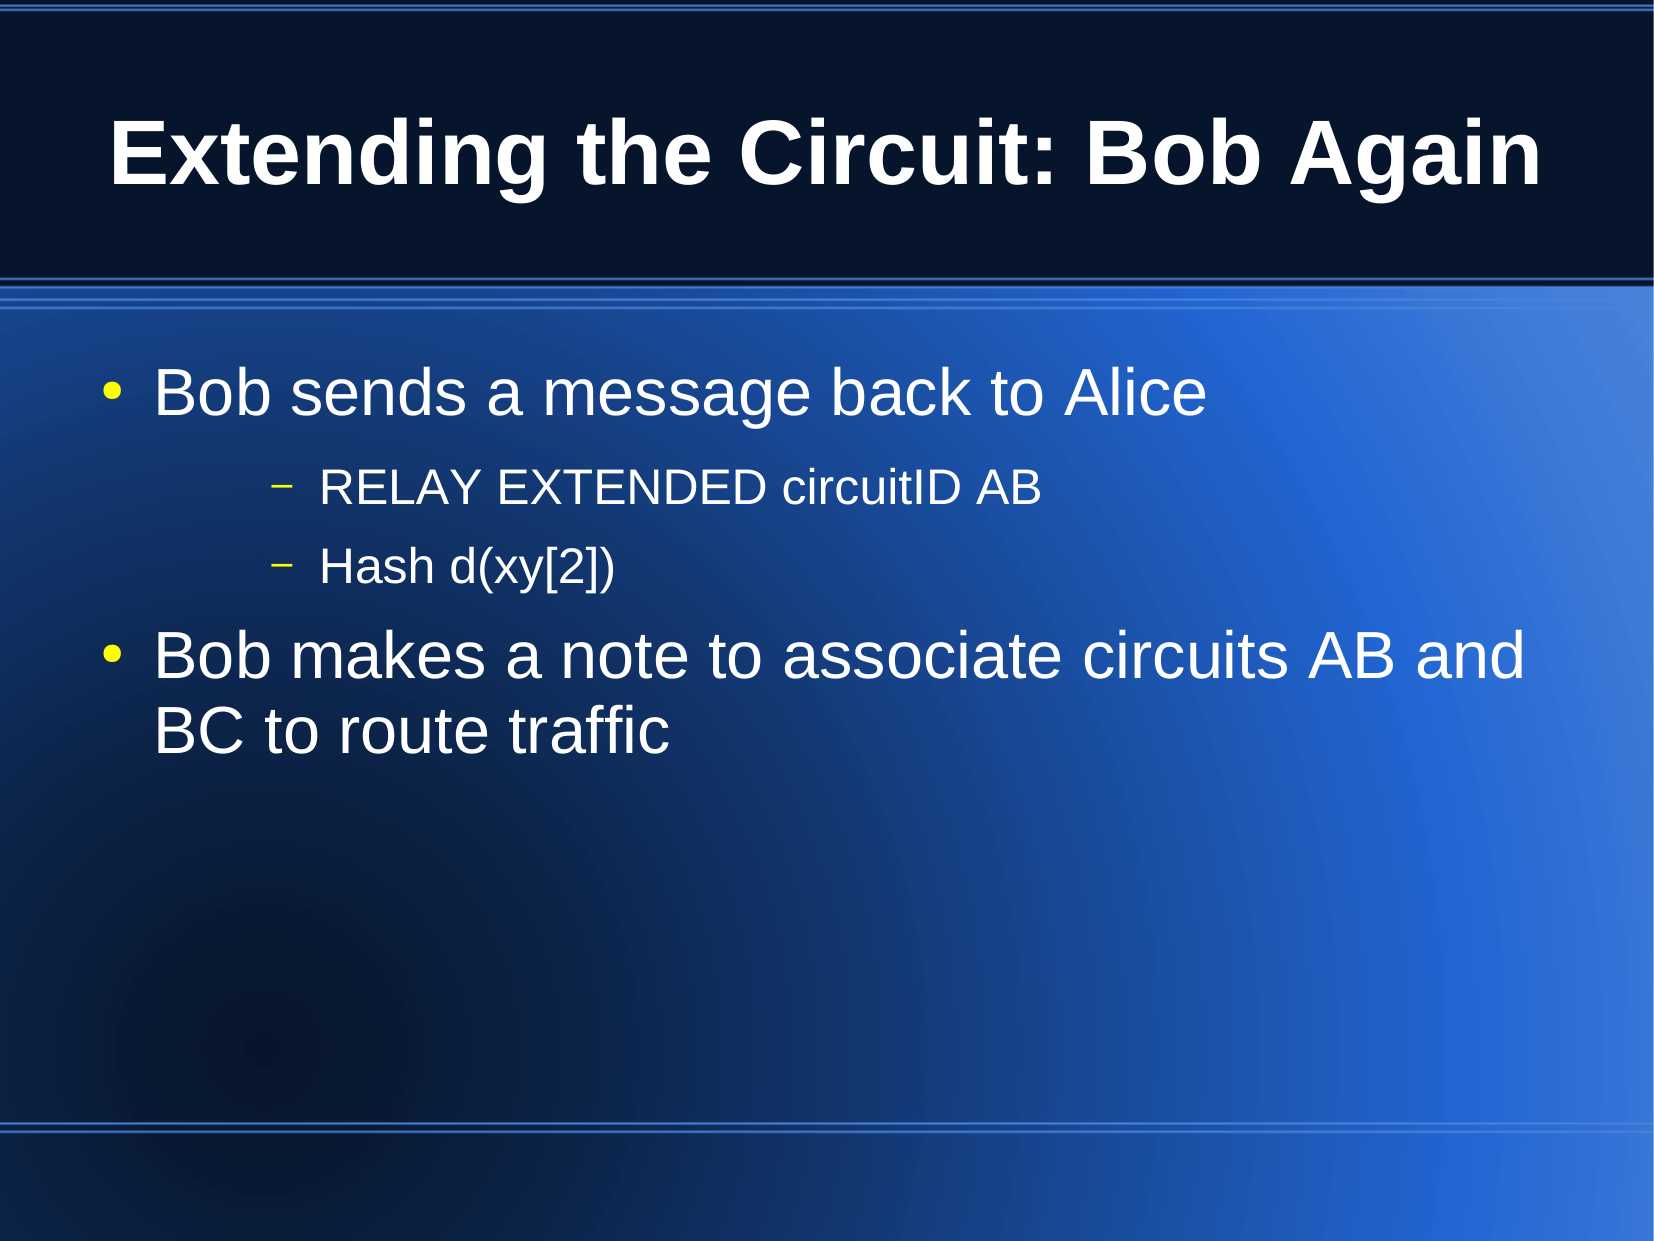

# Extending the Circuit: Bob Again
Bob sends a message back to Alice
RELAY EXTENDED circuitID AB
Hash d(xy[2])
Bob makes a note to associate circuits AB and BC to route traffic